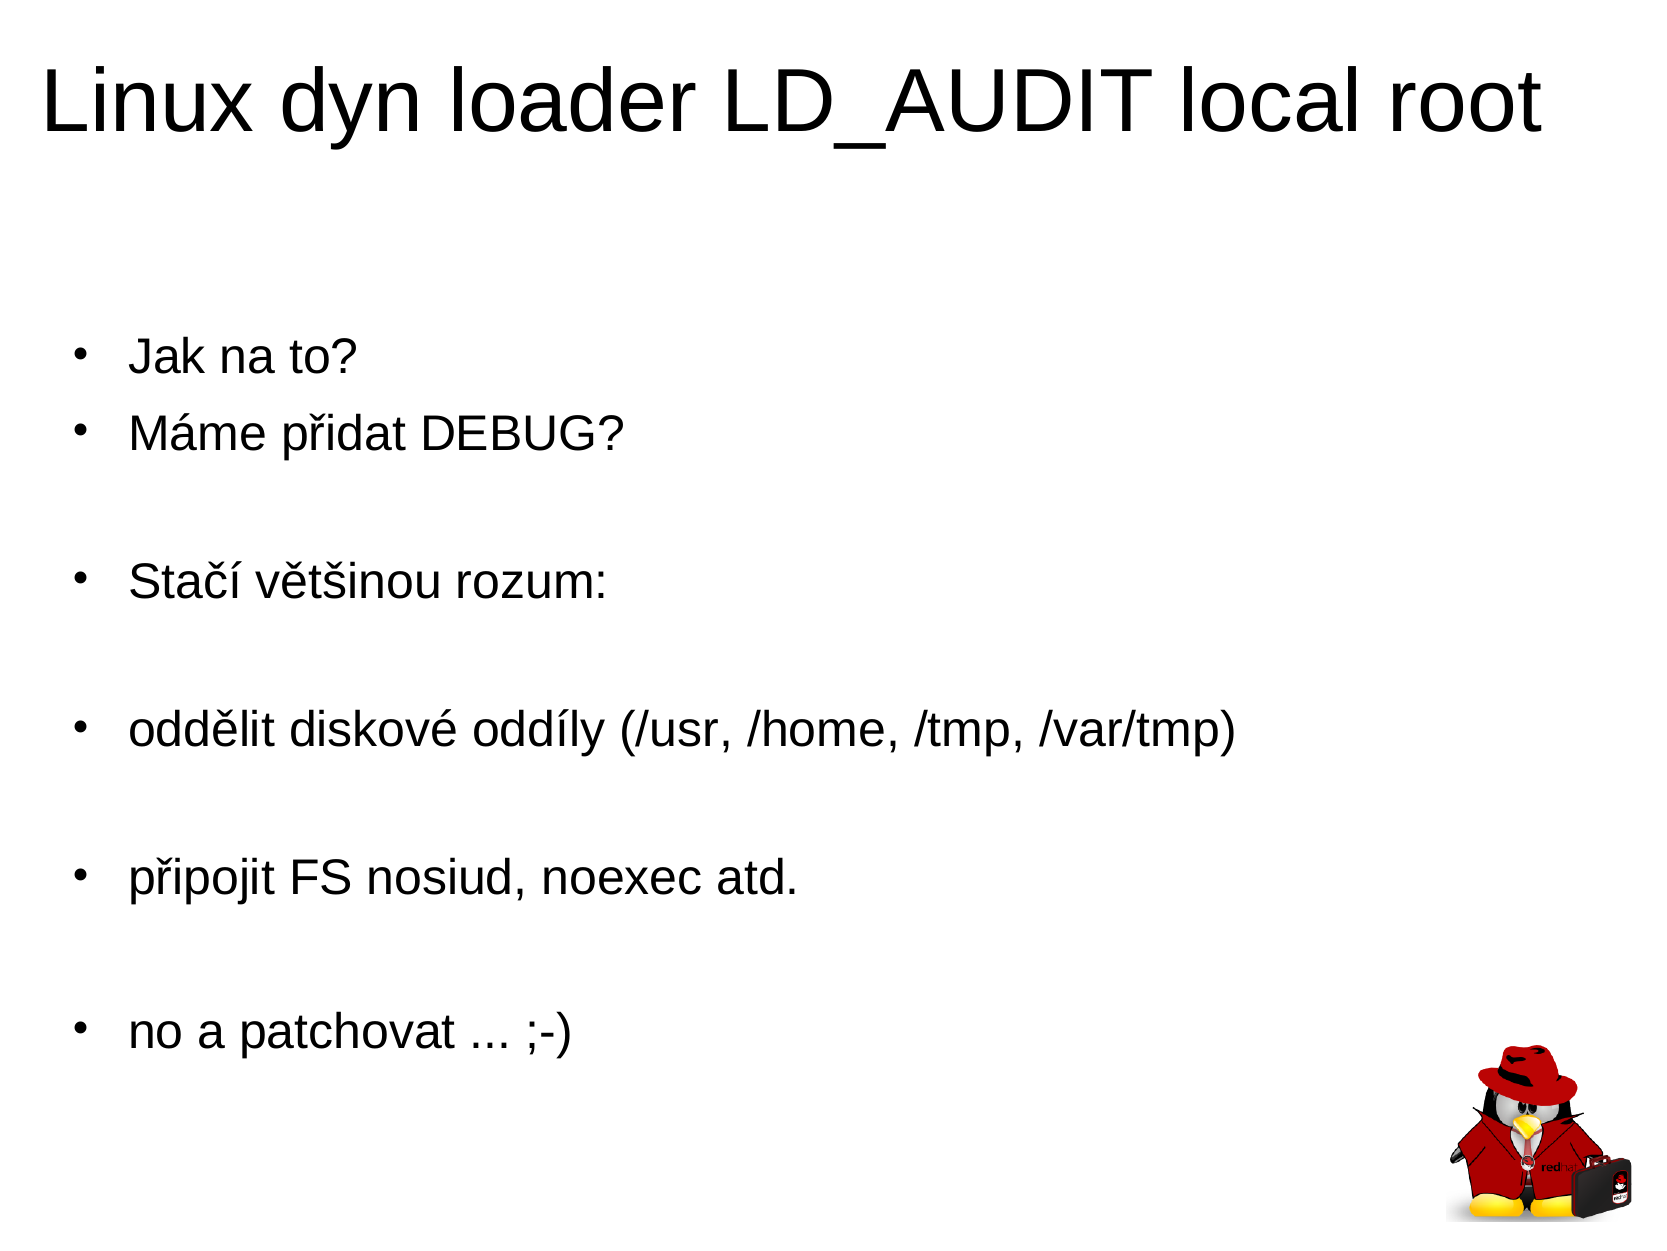

# Linux dyn loader LD_AUDIT local root
Jak na to?
Máme přidat DEBUG?
Stačí většinou rozum:
oddělit diskové oddíly (/usr, /home, /tmp, /var/tmp)
připojit FS nosiud, noexec atd.
no a patchovat ... ;-)